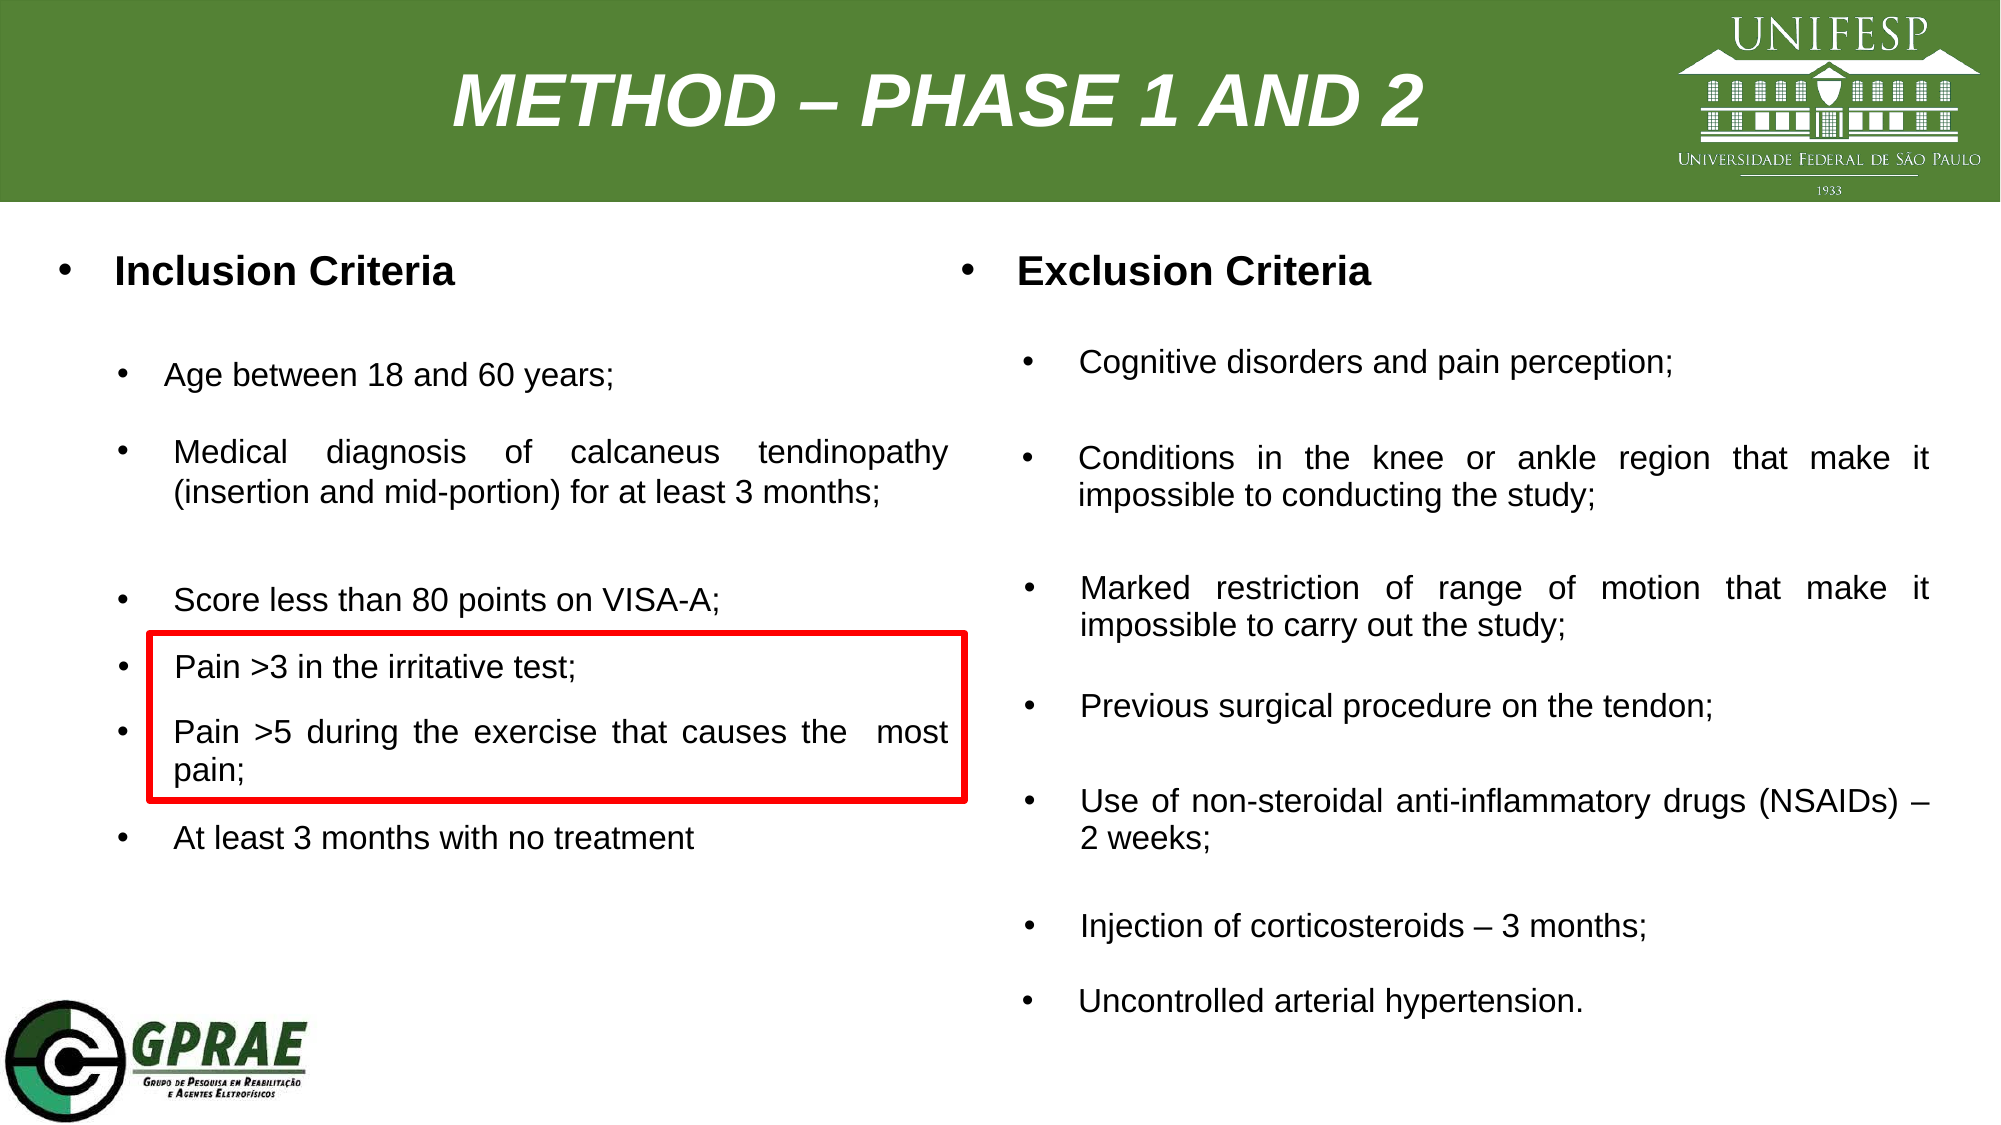

METHOD – Phase 1 and 2
Inclusion Criteria
Exclusion Criteria
Age between 18 and 60 years;
Cognitive disorders and pain perception;
Medical diagnosis of calcaneus tendinopathy (insertion and mid-portion) for at least 3 months;
Conditions in the knee or ankle region that make it impossible to conducting the study;
Marked restriction of range of motion that make it impossible to carry out the study;
Score less than 80 points on VISA-A;
Pain >3 in the irritative test;
Previous surgical procedure on the tendon;
Pain >5 during the exercise that causes the most pain;
Use of non-steroidal anti-inflammatory drugs (NSAIDs) – 2 weeks;
At least 3 months with no treatment
Injection of corticosteroids – 3 months;
Uncontrolled arterial hypertension.